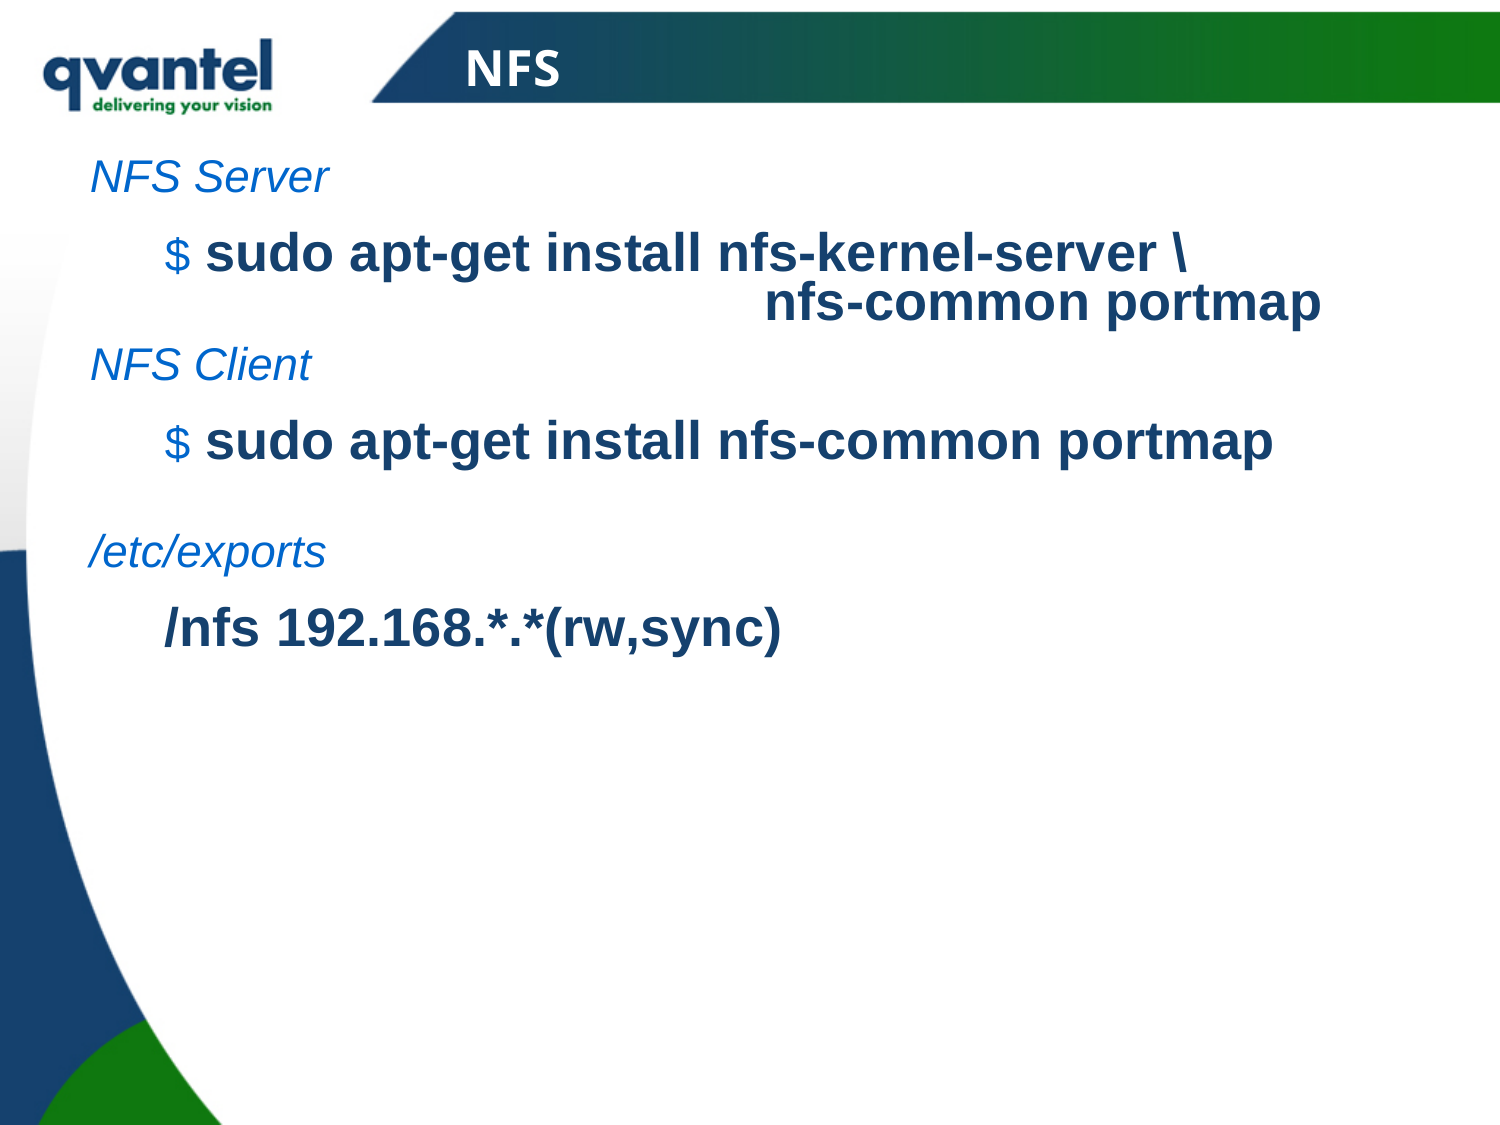

# NFS
NFS Server
$ sudo apt-get install nfs-kernel-server \
								nfs-common portmap
NFS Client
$ sudo apt-get install nfs-common portmap
/etc/exports
/nfs 192.168.*.*(rw,sync)
© 2007 Qvantel Oy - http://www.qvantel.com